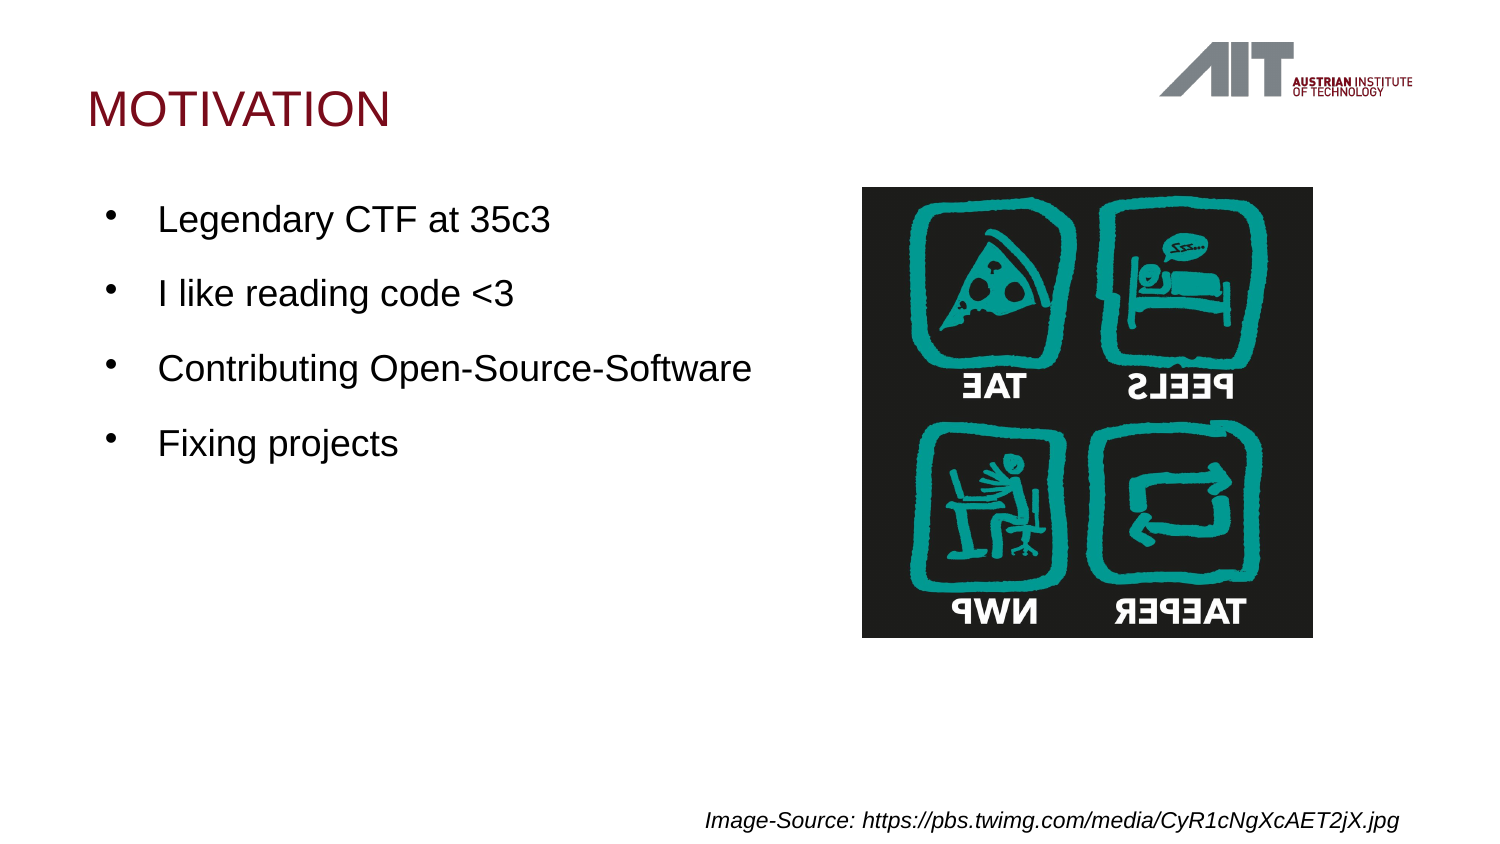

Motivation
Legendary CTF at 35c3
I like reading code <3
Contributing Open-Source-Software
Fixing projects
Image-Source: https://pbs.twimg.com/media/CyR1cNgXcAET2jX.jpg